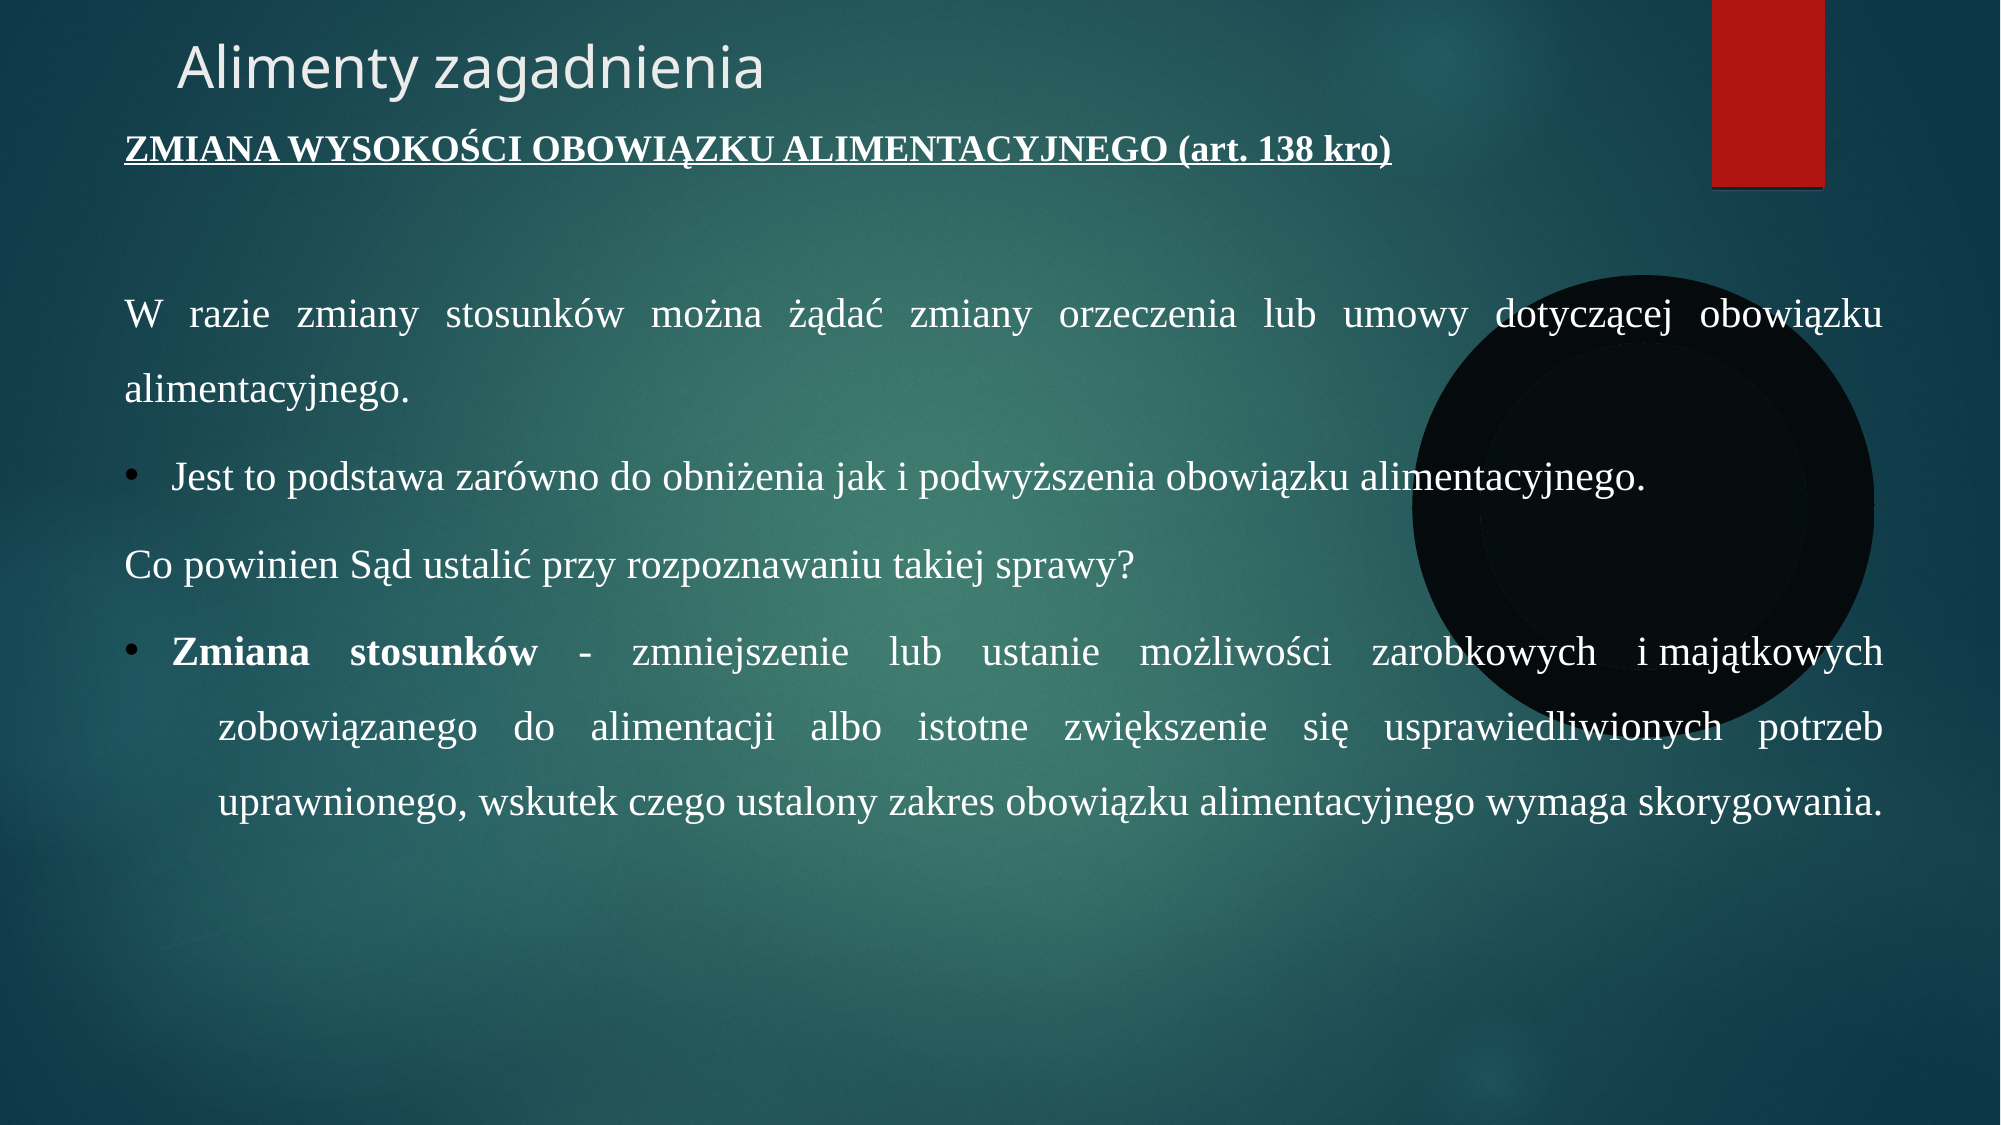

# Alimenty zagadnienia
ZMIANA WYSOKOŚCI OBOWIĄZKU ALIMENTACYJNEGO (art. 138 kro)
W razie zmiany stosunków można żądać zmiany orzeczenia lub umowy dotyczącej obowiązku alimentacyjnego.
Jest to podstawa zarówno do obniżenia jak i podwyższenia obowiązku alimentacyjnego.
Co powinien Sąd ustalić przy rozpoznawaniu takiej sprawy?
Zmiana stosunków - zmniejszenie lub ustanie możliwości zarobkowych i majątkowych zobowiązanego do alimentacji albo istotne zwiększenie się usprawiedliwionych potrzeb uprawnionego, wskutek czego ustalony zakres obowiązku alimentacyjnego wymaga skorygowania.